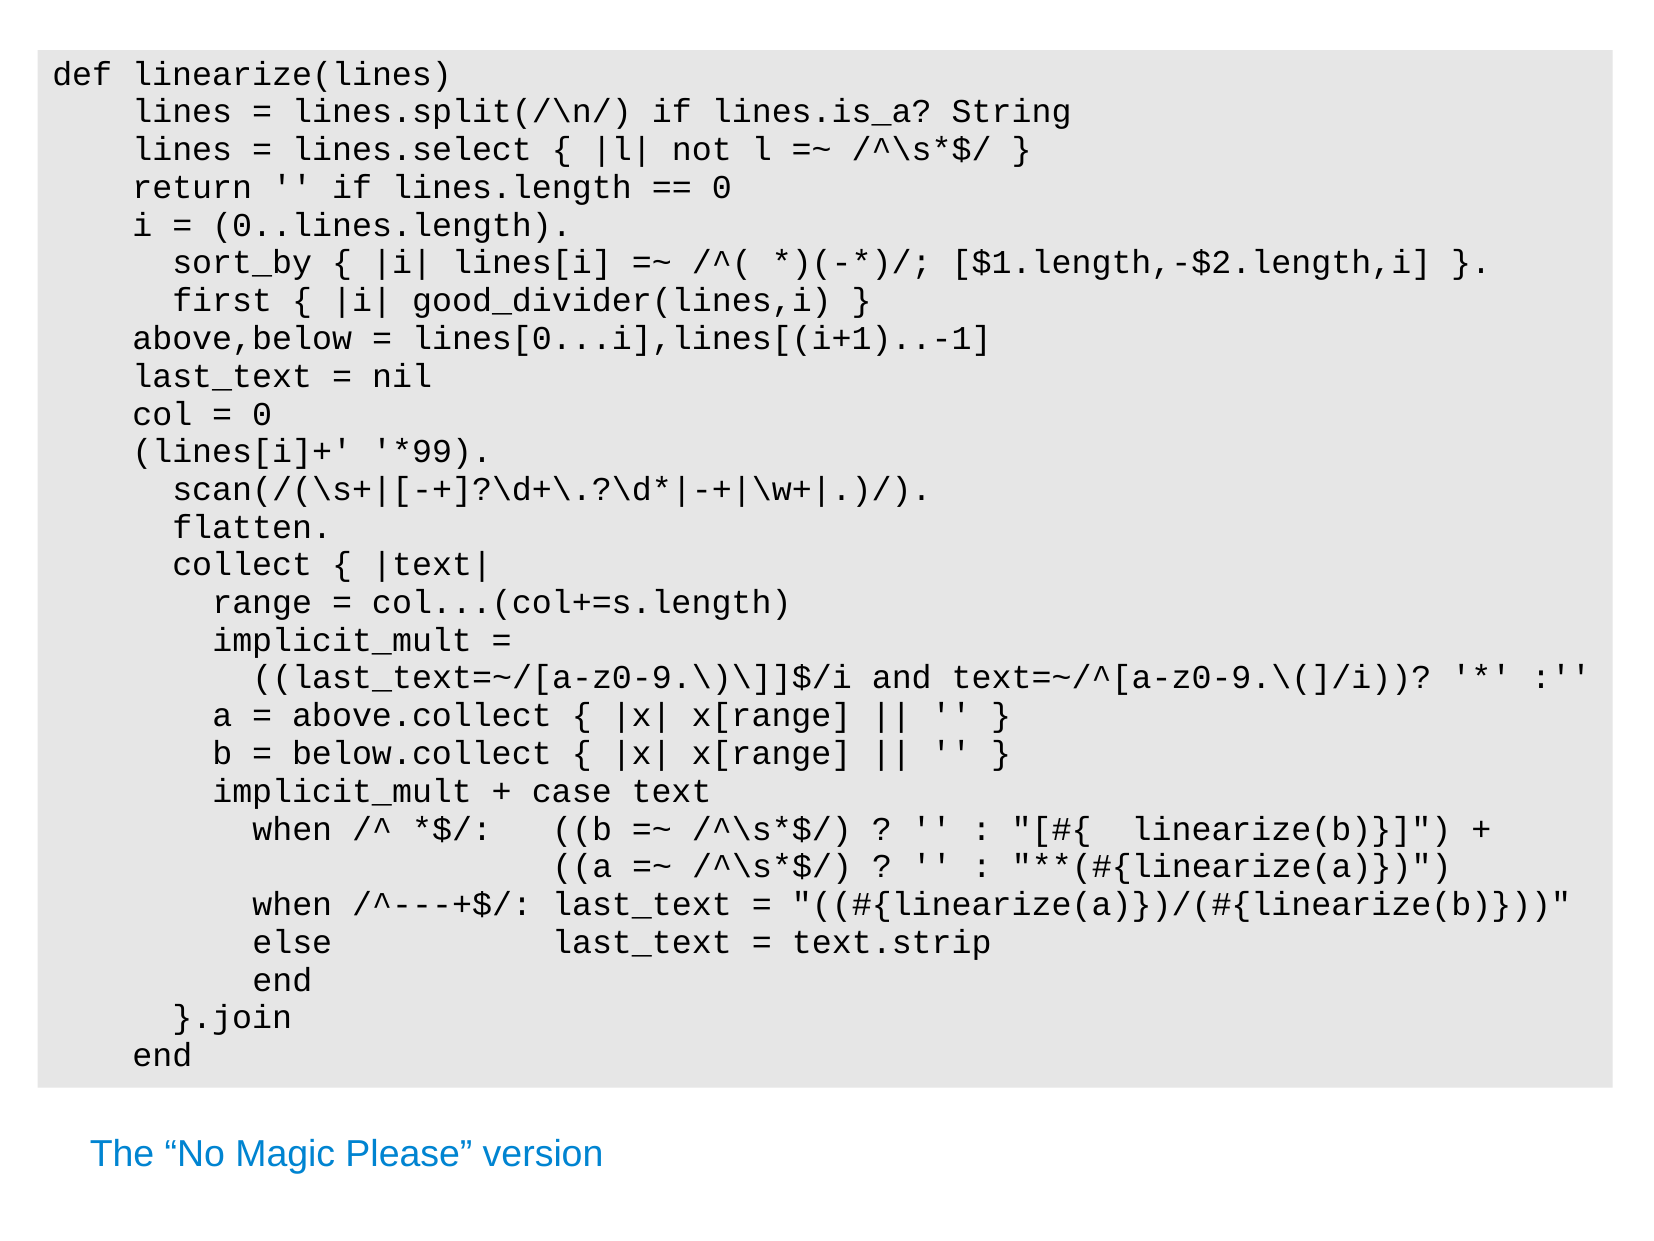

def linearize(lines)
 lines = lines.split(/\n/) if lines.is_a? String
 lines = lines.select { |l| not l =~ /^\s*$/ }
 return '' if lines.length == 0
 i = (0..lines.length).
 sort_by { |i| lines[i] =~ /^( *)(-*)/; [$1.length,-$2.length,i] }.
 first { |i| good_divider(lines,i) }
 above,below = lines[0...i],lines[(i+1)..-1]
 last_text = nil
 col = 0
 (lines[i]+' '*99).
 scan(/(\s+|[-+]?\d+\.?\d*|-+|\w+|.)/).
 flatten.
 collect { |text|
 range = col...(col+=s.length)
 implicit_mult =
 ((last_text=~/[a-z0-9.\)\]]$/i and text=~/^[a-z0-9.\(]/i))? '*' :''
 a = above.collect { |x| x[range] || '' }
 b = below.collect { |x| x[range] || '' }
 implicit_mult + case text
 when /^ *$/: ((b =~ /^\s*$/) ? '' : "[#{ linearize(b)}]") +
 ((a =~ /^\s*$/) ? '' : "**(#{linearize(a)})")
 when /^---+$/: last_text = "((#{linearize(a)})/(#{linearize(b)}))"
 else last_text = text.strip
 end
 }.join
 end
The “No Magic Please” version